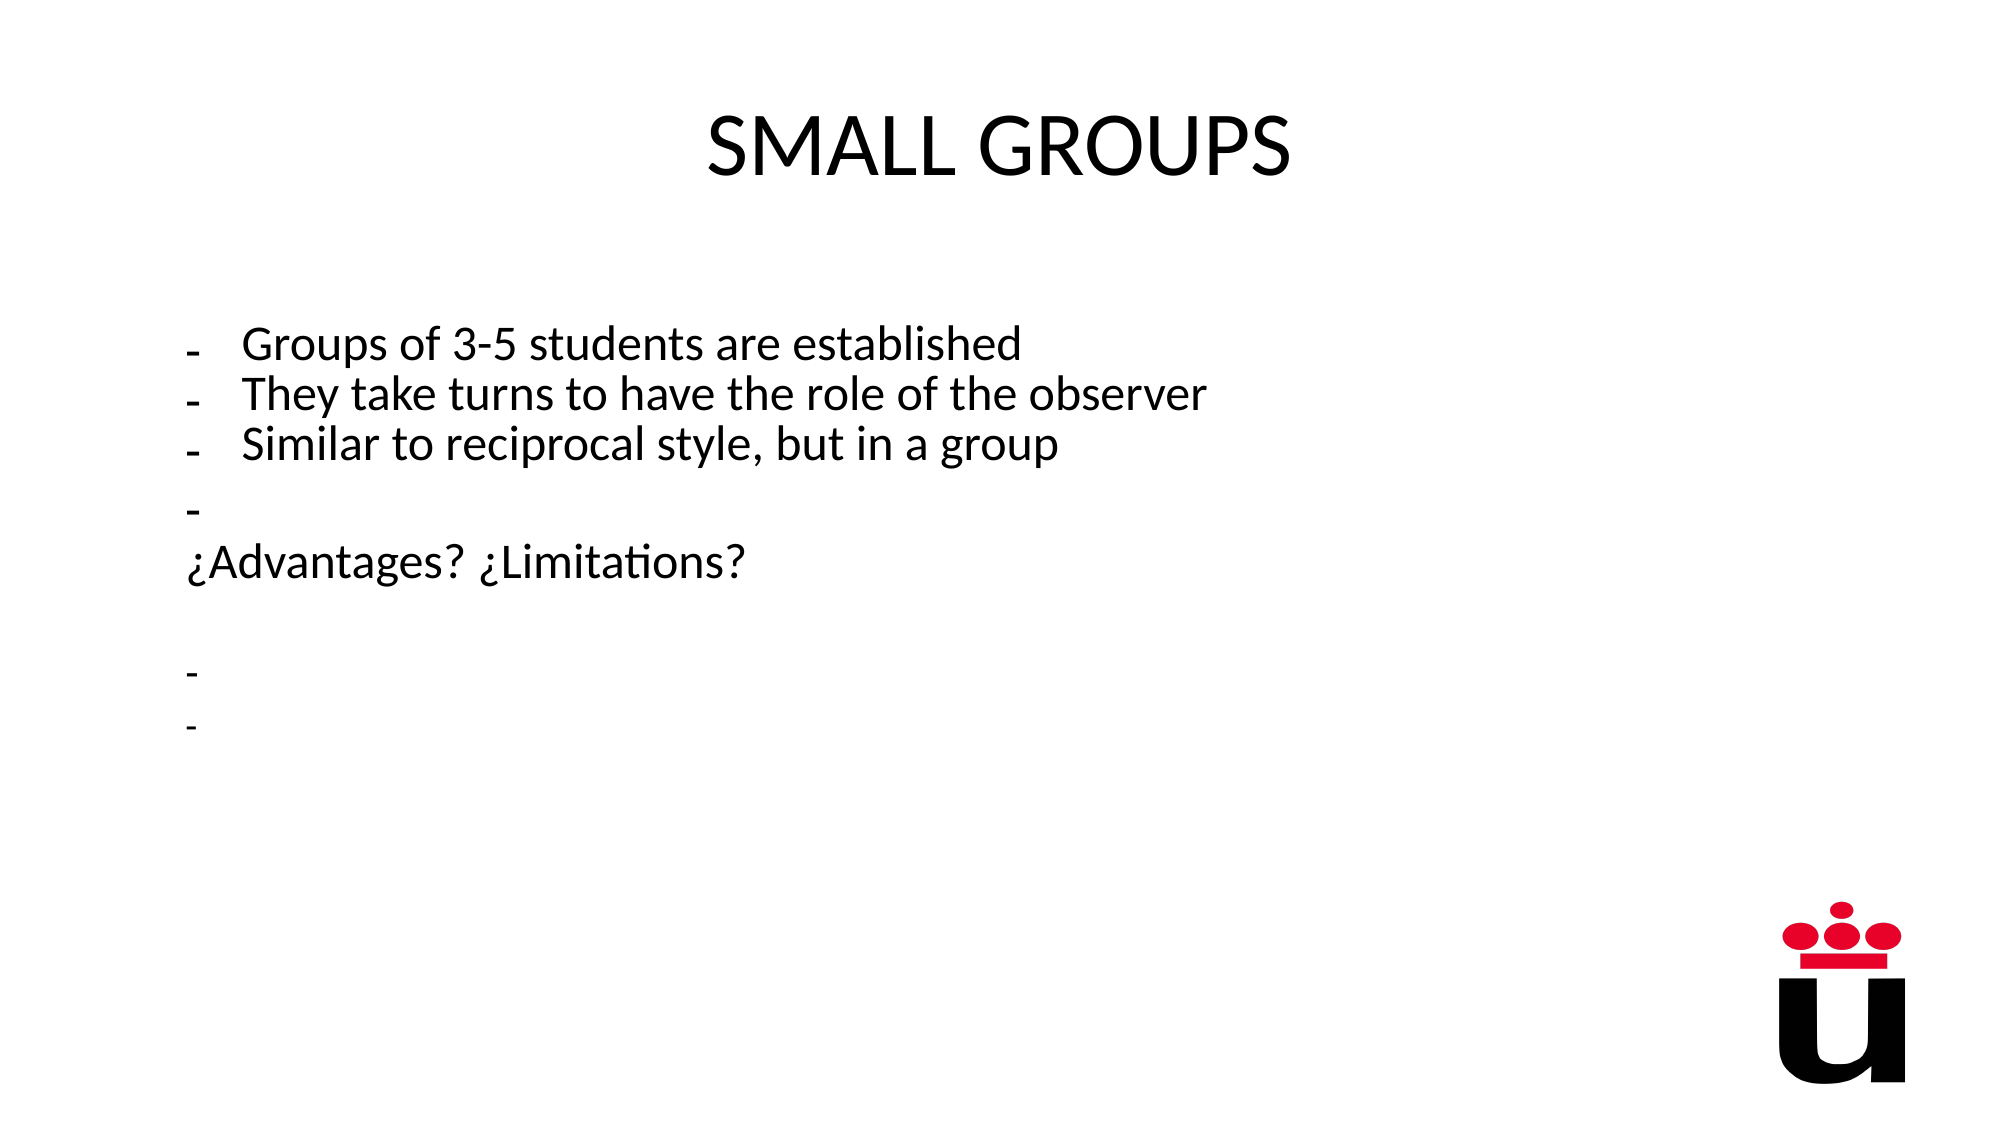

# SMALL GROUPS
Groups of 3-5 students are established
They take turns to have the role of the observer
Similar to reciprocal style, but in a group
¿Advantages? ¿Limitations?